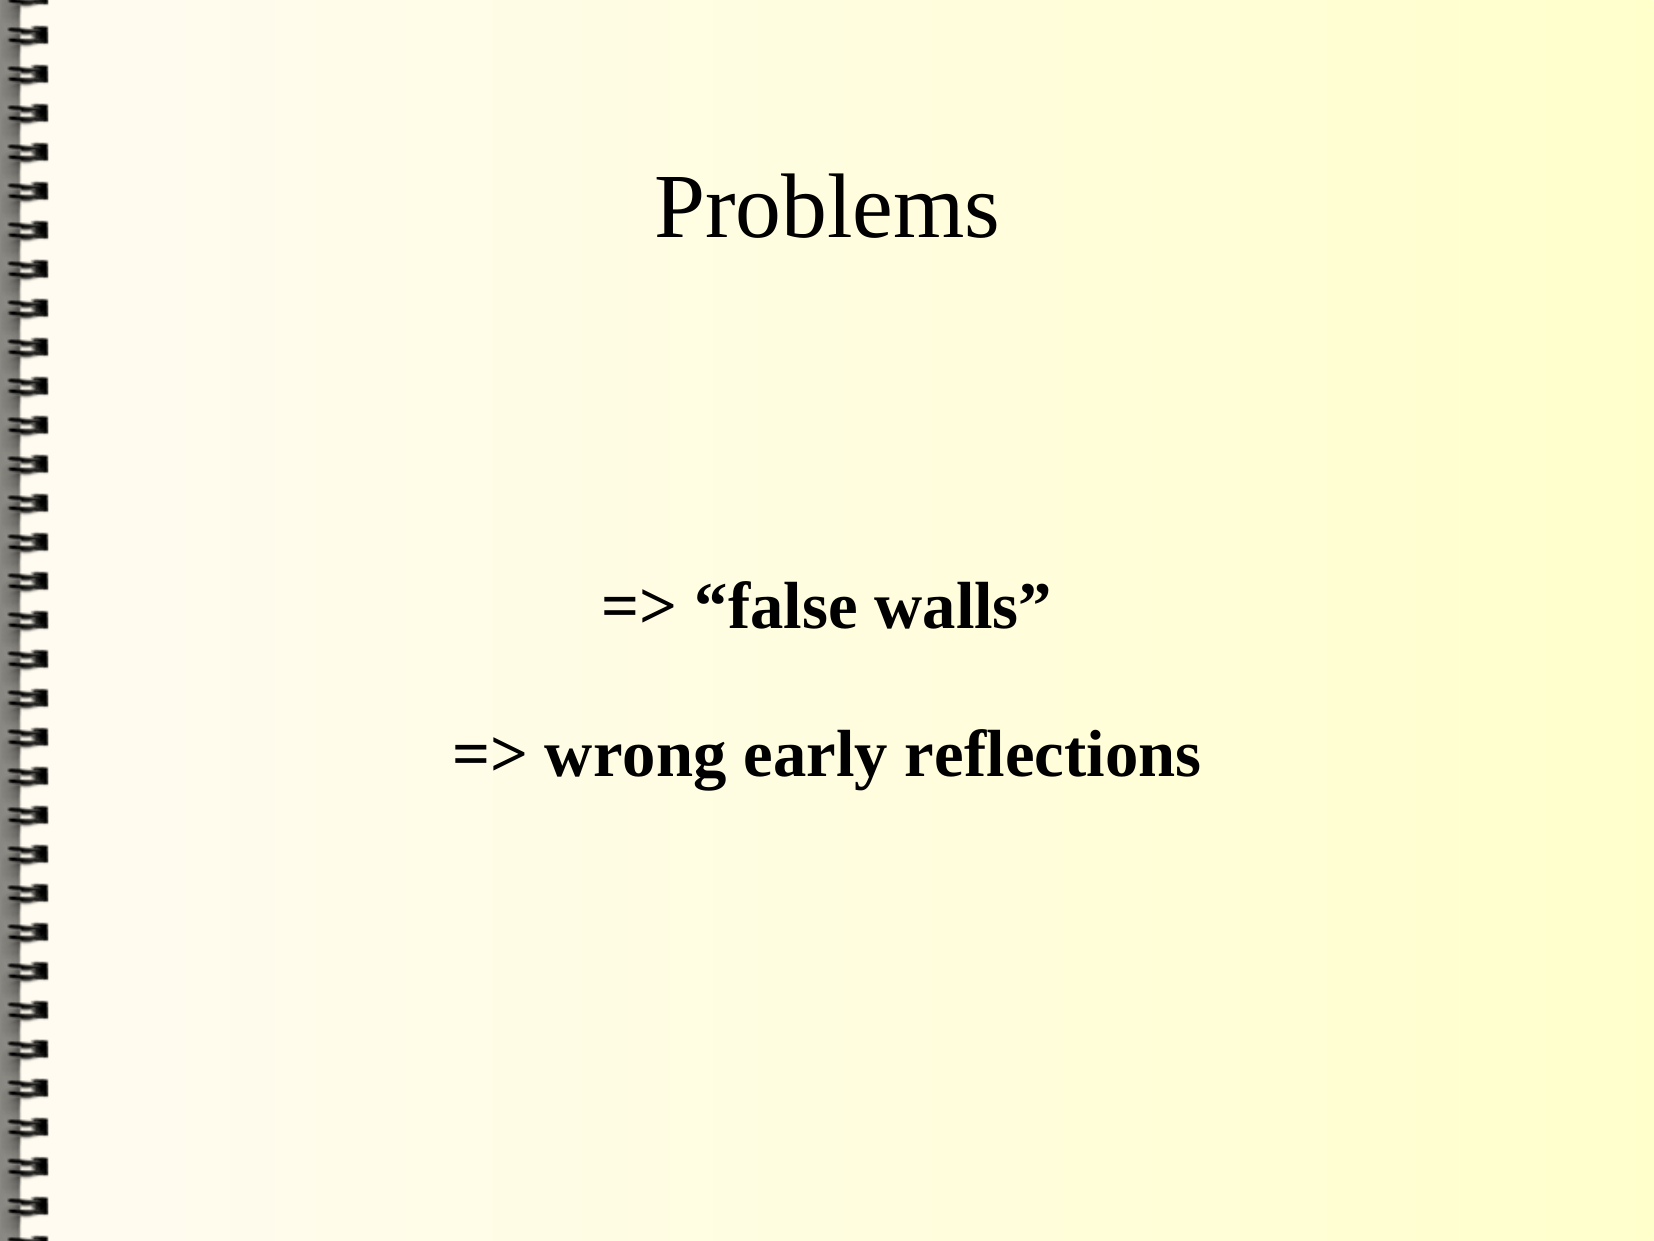

# Problems
=> “false walls”
=> wrong early reflections